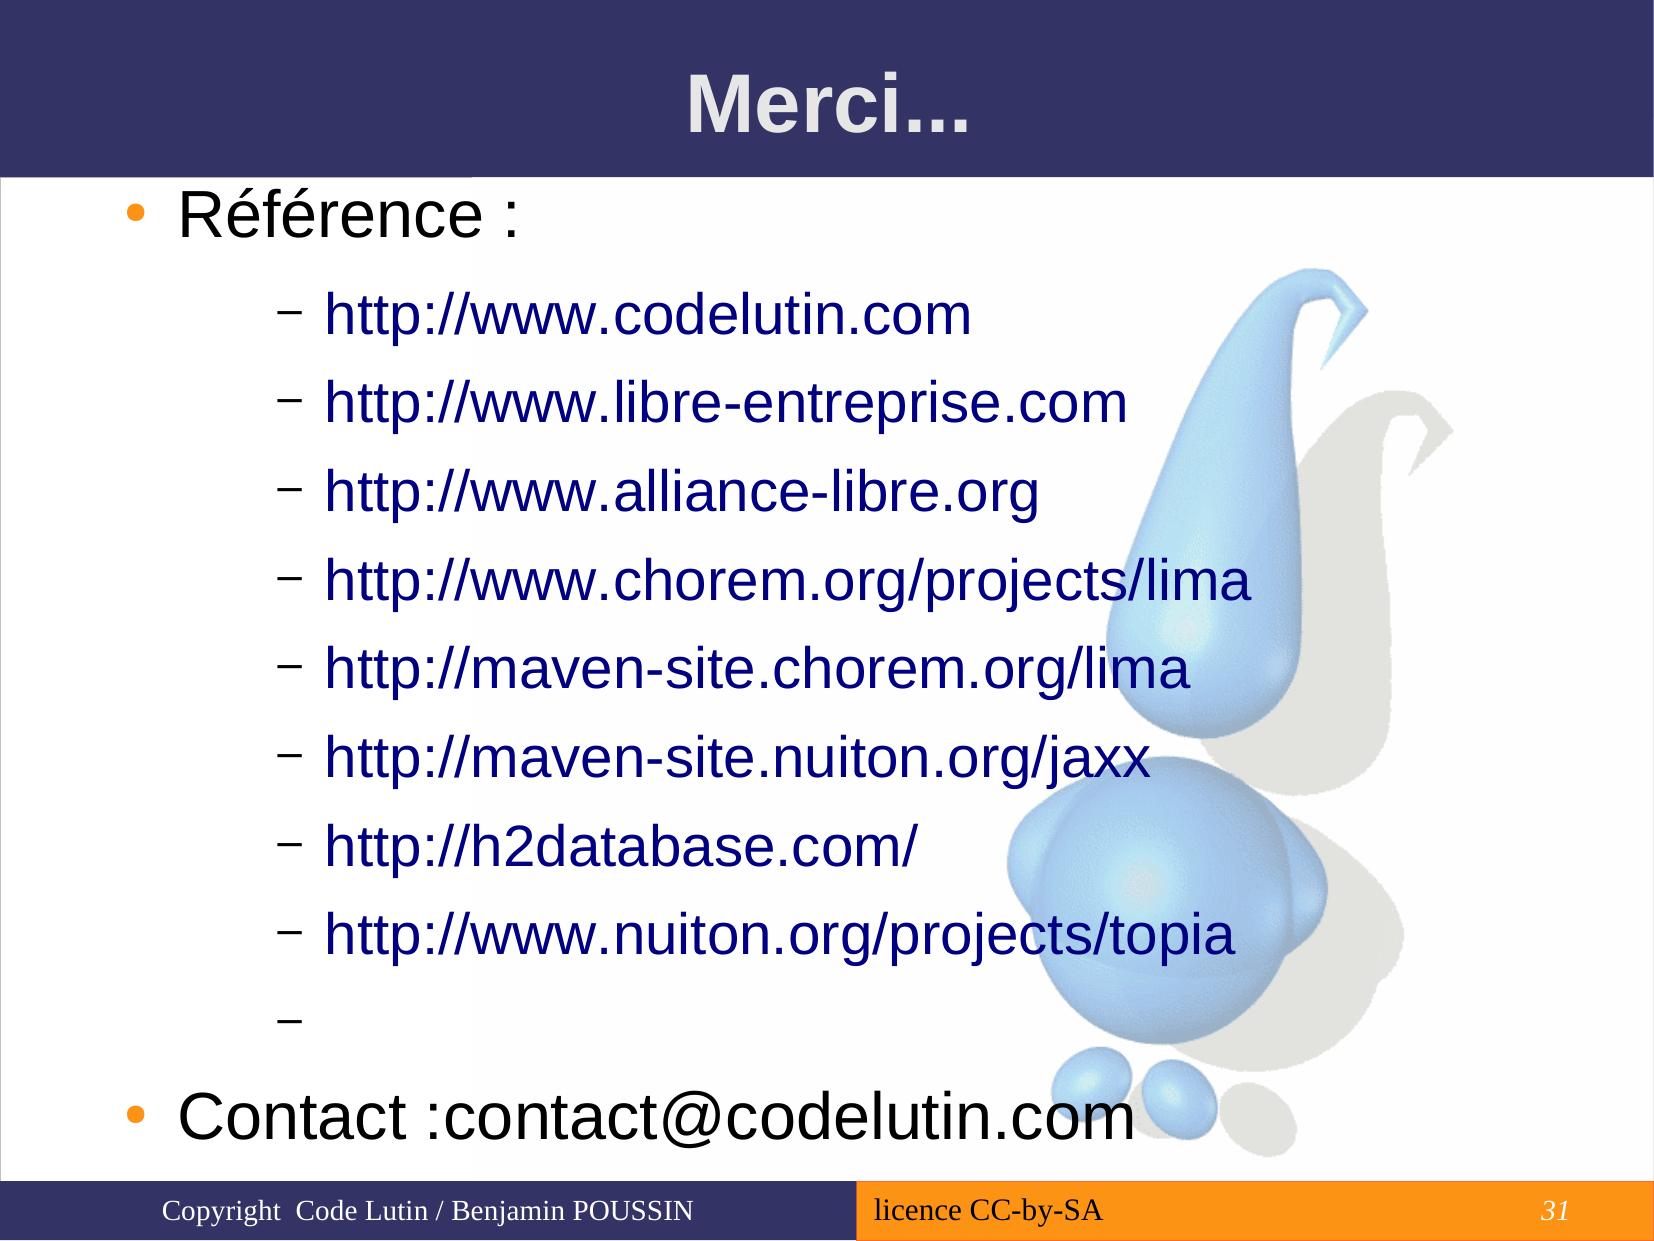

# Merci...
Référence :
http://www.codelutin.com
http://www.libre-entreprise.com
http://www.alliance-libre.org
http://www.chorem.org/projects/lima
http://maven-site.chorem.org/lima
http://maven-site.nuiton.org/jaxx
http://h2database.com/
http://www.nuiton.org/projects/topia
Contact :contact@codelutin.com
31